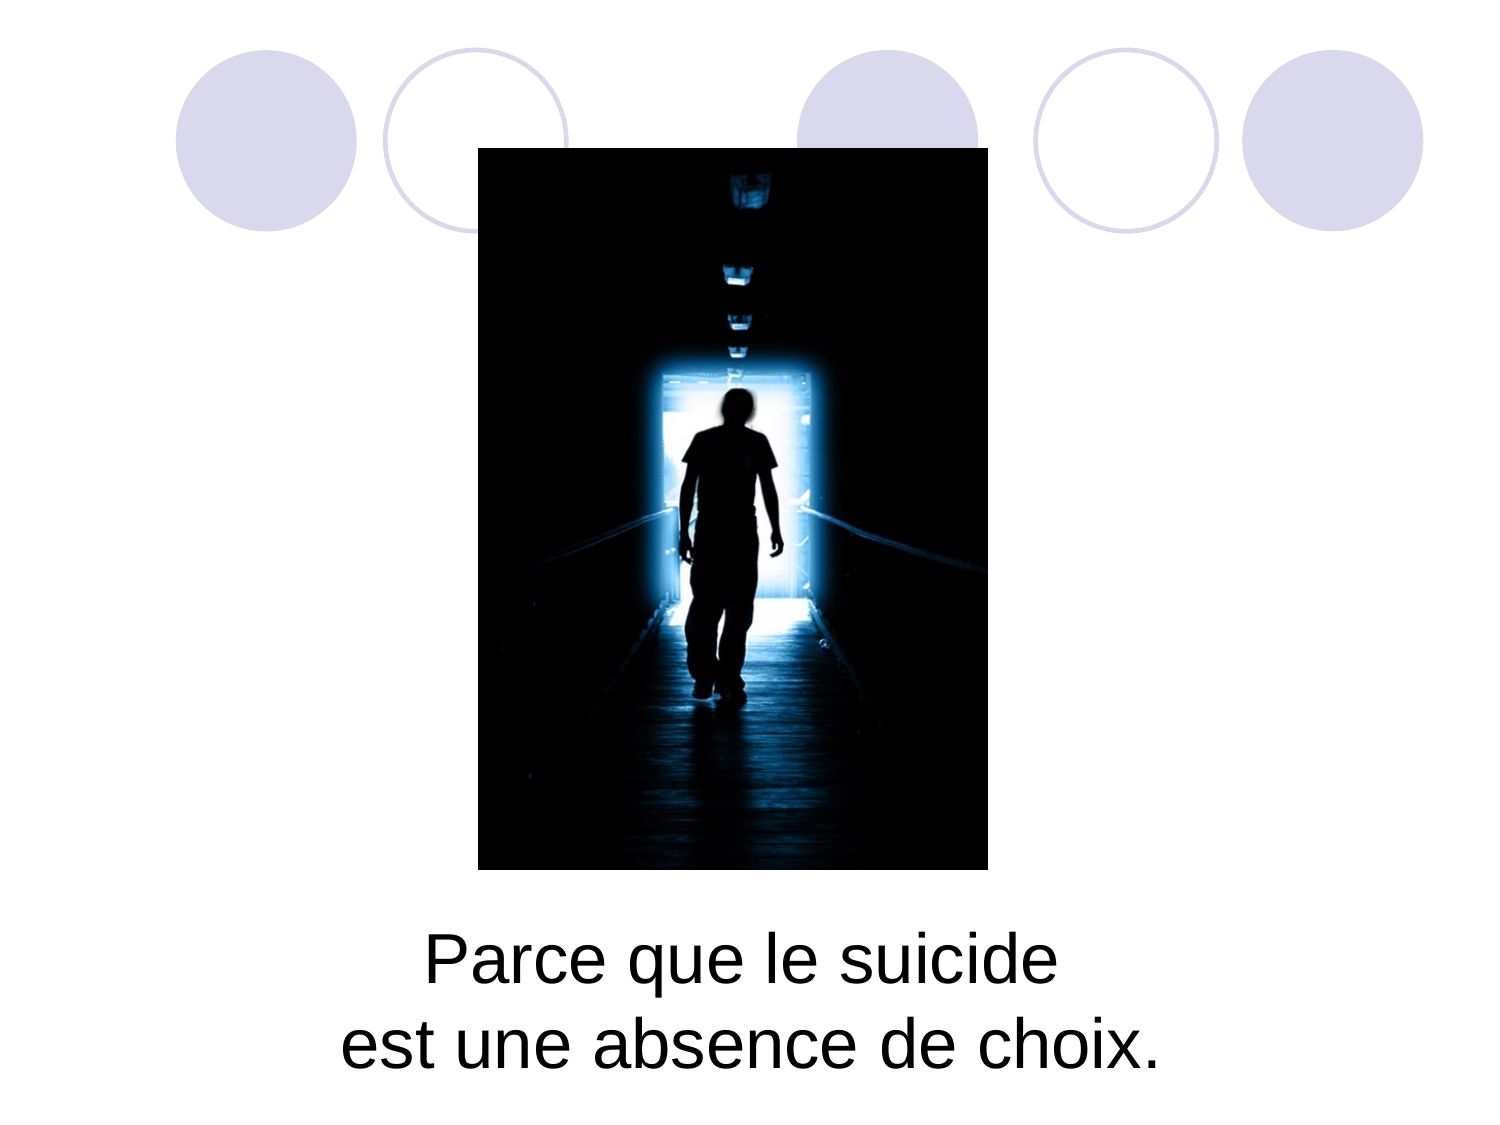

# Parce que le suicide est une absence de choix.